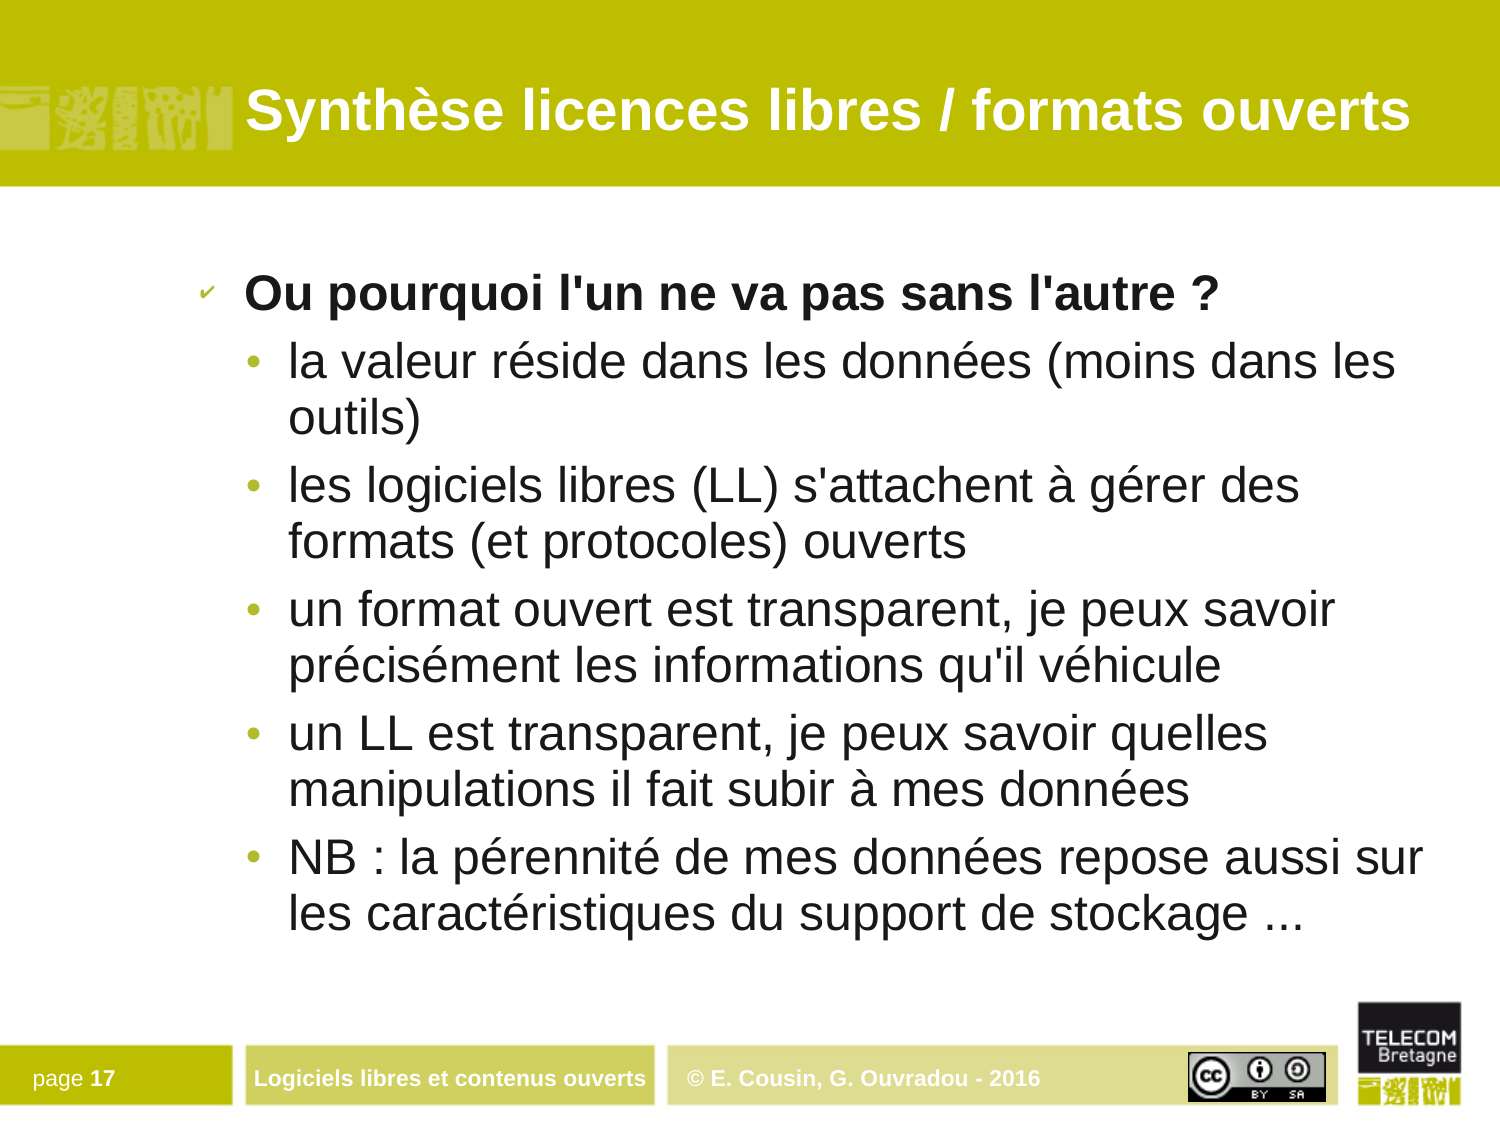

# Synthèse licences libres / formats ouverts
Ou pourquoi l'un ne va pas sans l'autre ?
la valeur réside dans les données (moins dans les outils)
les logiciels libres (LL) s'attachent à gérer des formats (et protocoles) ouverts
un format ouvert est transparent, je peux savoir précisément les informations qu'il véhicule
un LL est transparent, je peux savoir quelles manipulations il fait subir à mes données
NB : la pérennité de mes données repose aussi sur les caractéristiques du support de stockage ...
17
© E. Cousin, G. Ouvradou - 2016